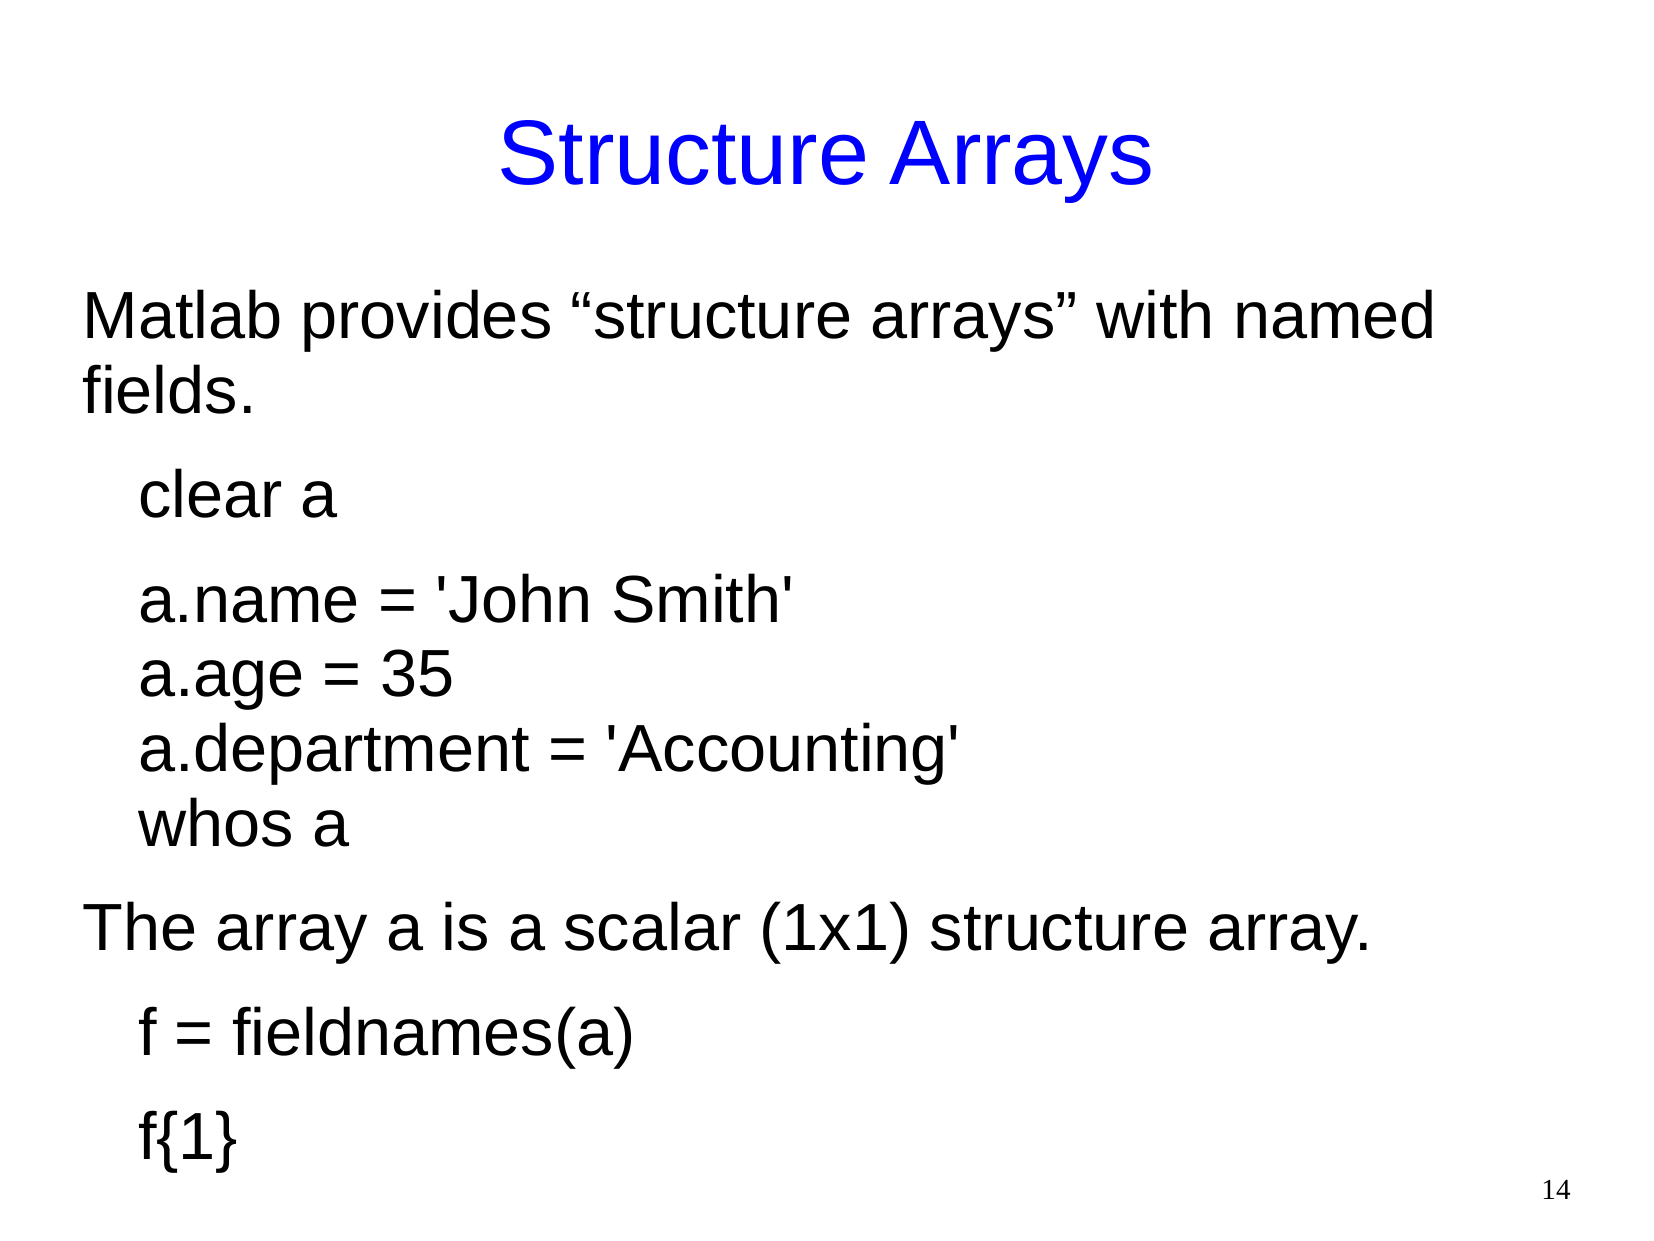

# Structure Arrays
Matlab provides “structure arrays” with named fields.
 clear a
 a.name = 'John Smith'
 a.age = 35
 a.department = 'Accounting'
 whos a
The array a is a scalar (1x1) structure array.
 f = fieldnames(a)
 f{1}
14